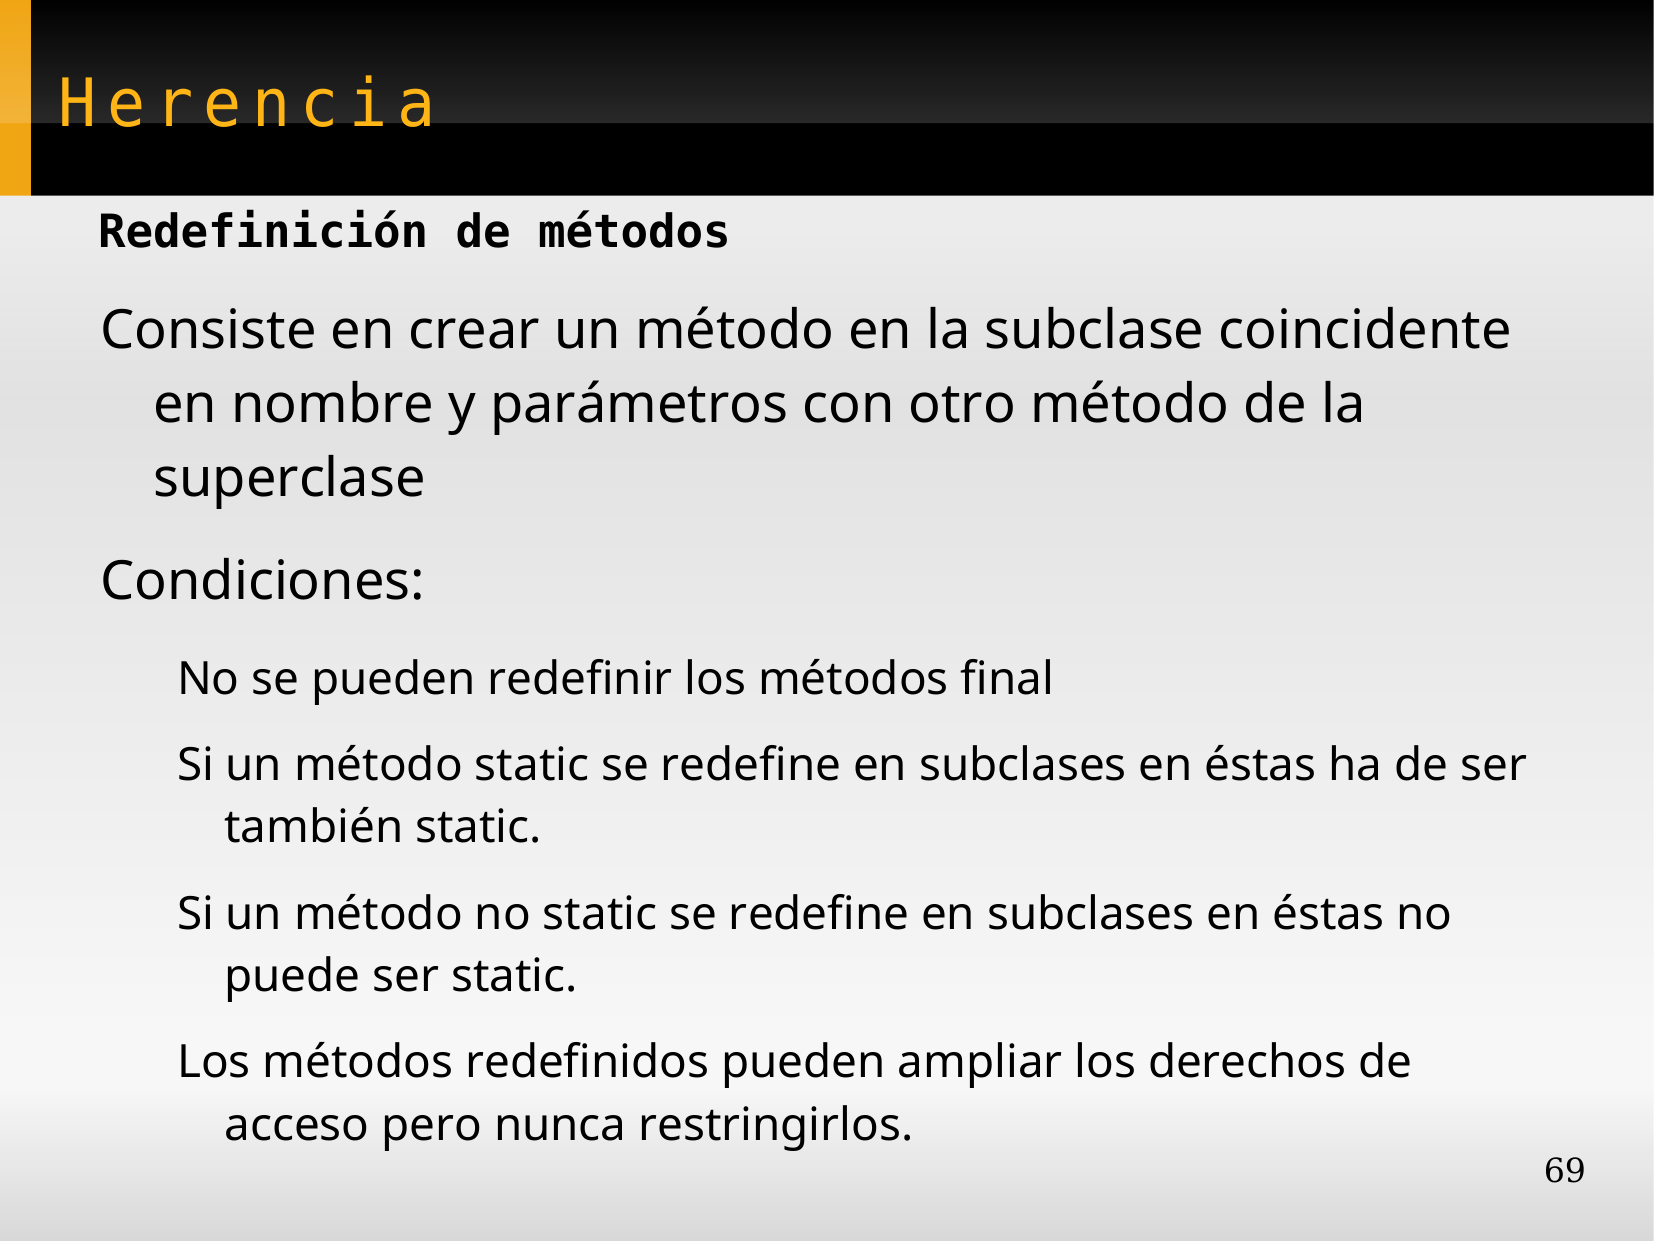

# Herencia
Redefinición de métodos
Consiste en crear un método en la subclase coincidente en nombre y parámetros con otro método de la superclase
Condiciones:
No se pueden redefinir los métodos final
Si un método static se redefine en subclases en éstas ha de ser también static.
Si un método no static se redefine en subclases en éstas no puede ser static.
Los métodos redefinidos pueden ampliar los derechos de acceso pero nunca restringirlos.
69